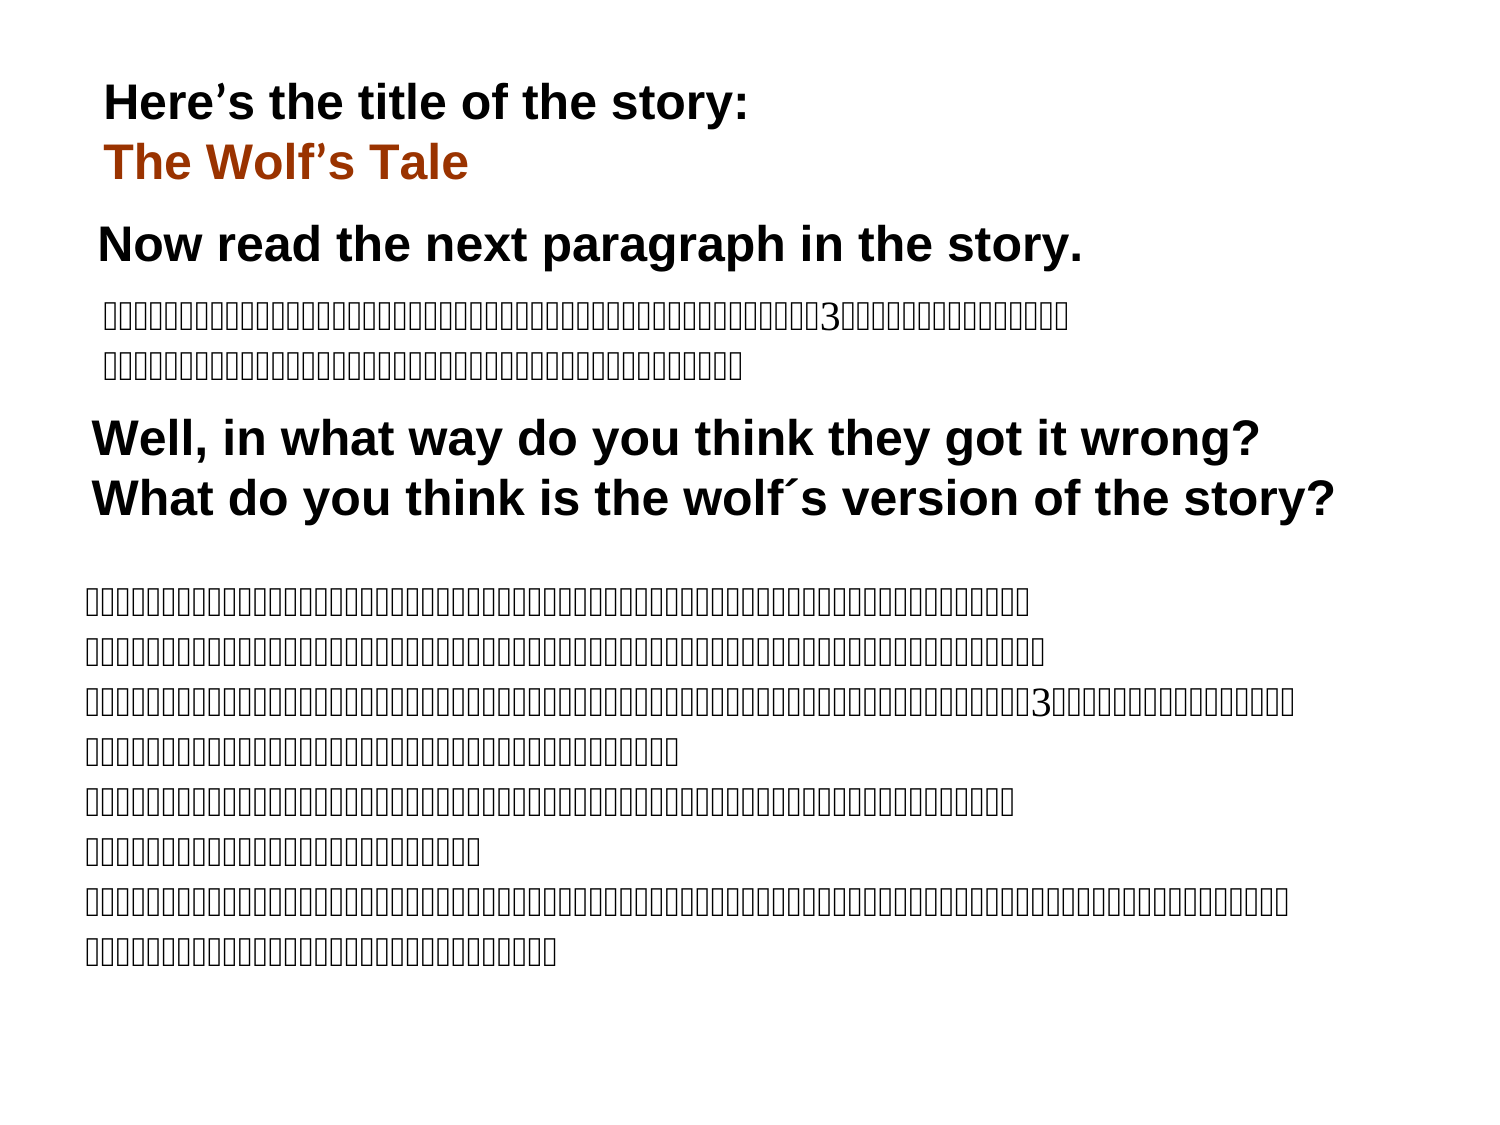

Here’s the title of the story:
The Wolf’s Tale
Now read the next paragraph in the story.


Well, in what way do you think they got it wrong?
What do you think is the wolf´s version of the story?





